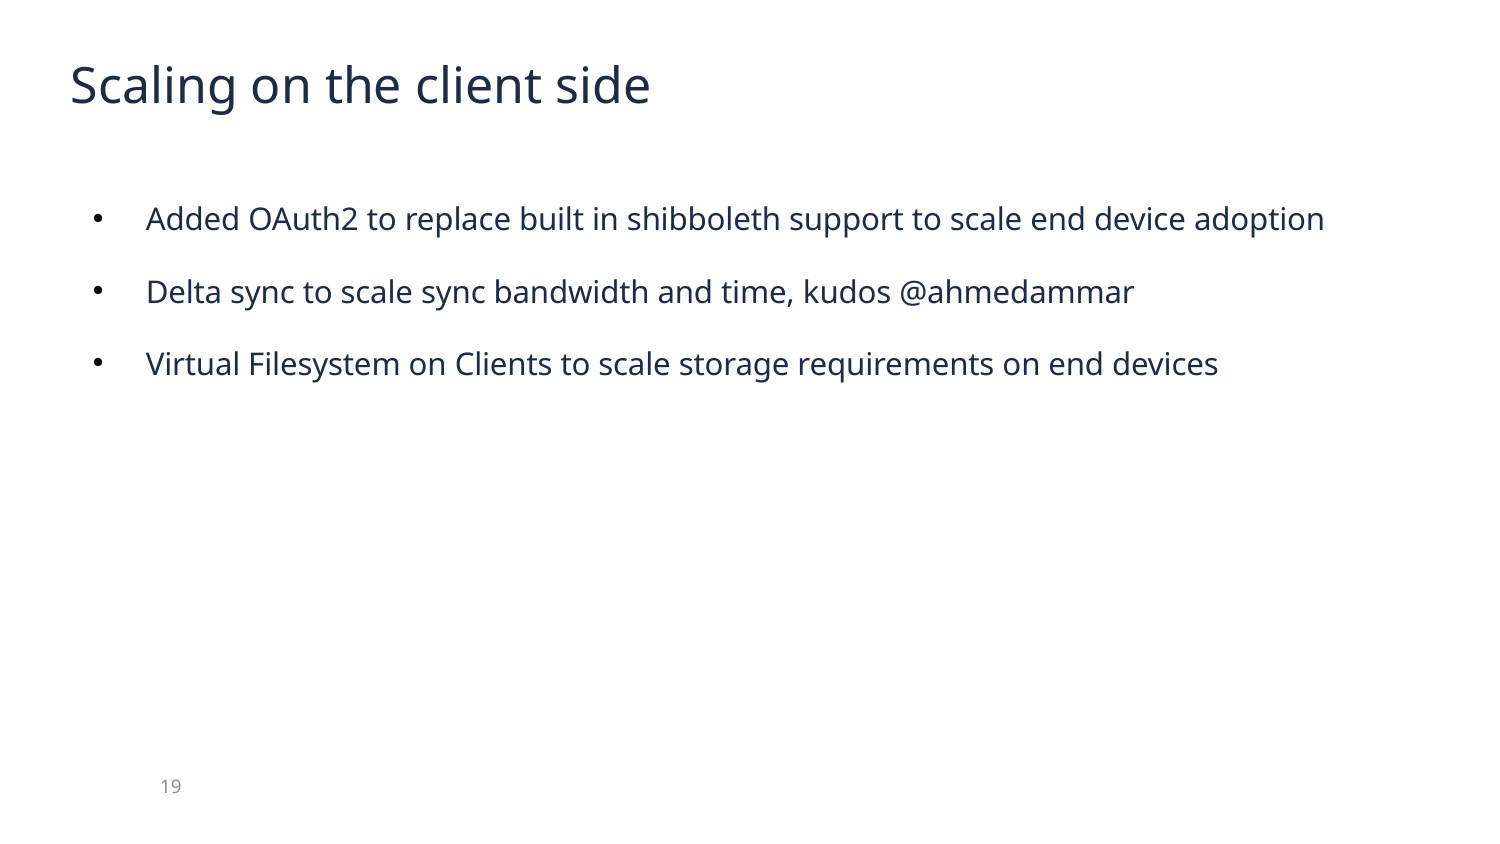

# Scaling on the client side
Added OAuth2 to replace built in shibboleth support to scale end device adoption
Delta sync to scale sync bandwidth and time, kudos @ahmedammar
Virtual Filesystem on Clients to scale storage requirements on end devices